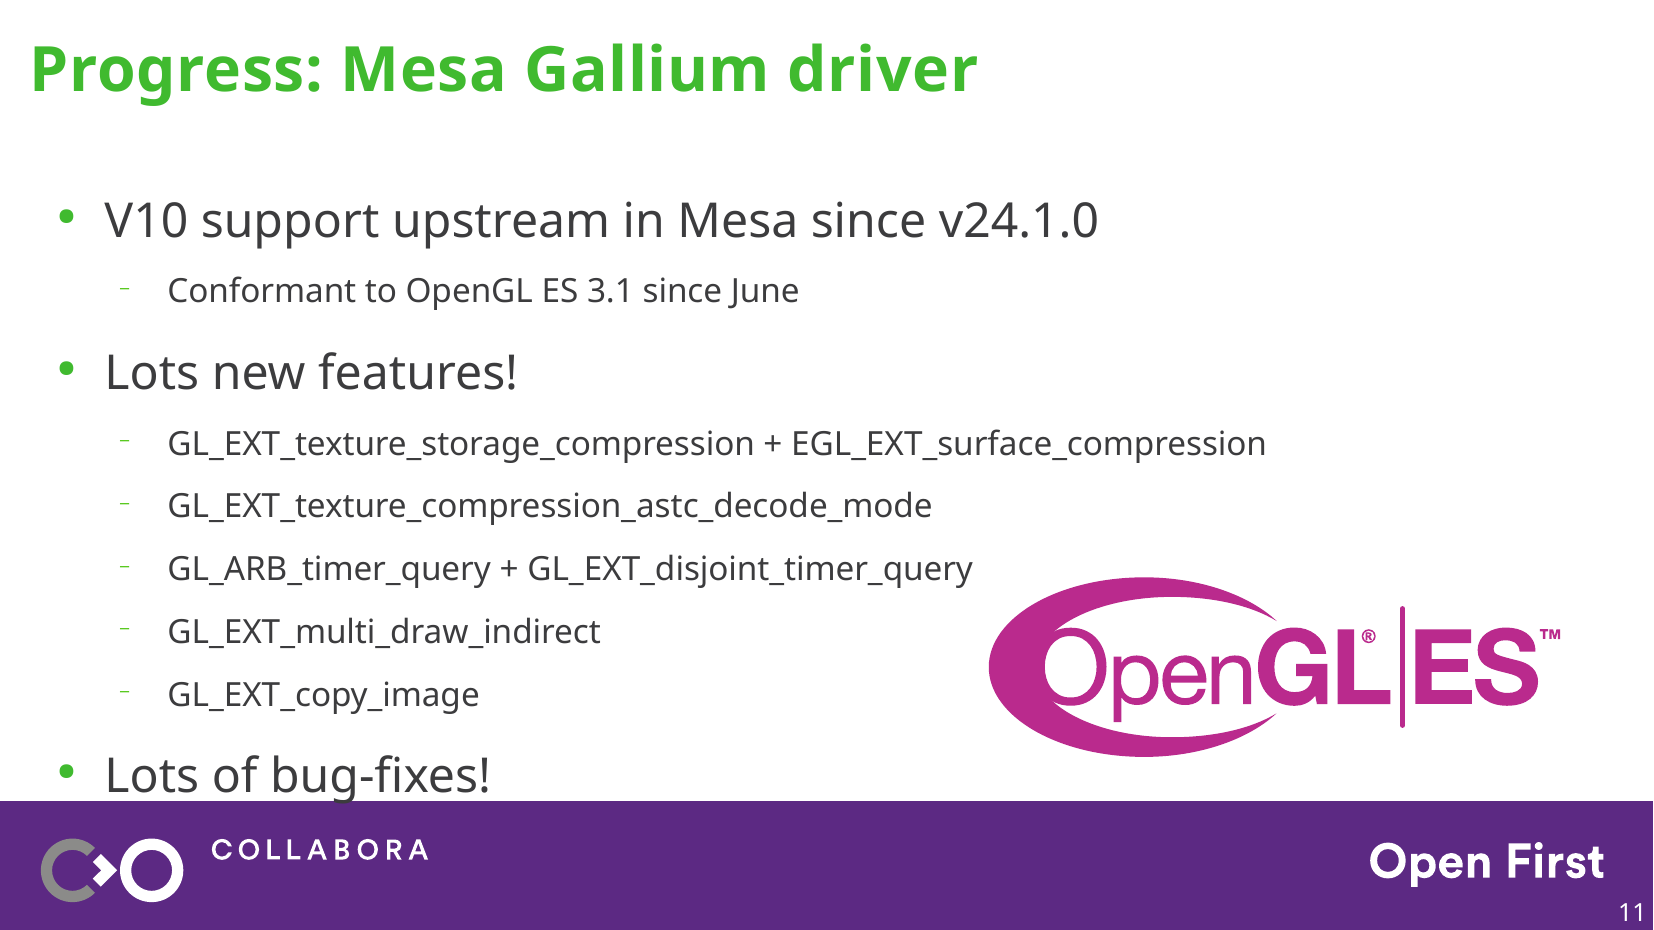

# Progress: Mesa Gallium driver
V10 support upstream in Mesa since v24.1.0
Conformant to OpenGL ES 3.1 since June
Lots new features!
GL_EXT_texture_storage_compression + EGL_EXT_surface_compression
GL_EXT_texture_compression_astc_decode_mode
GL_ARB_timer_query + GL_EXT_disjoint_timer_query
GL_EXT_multi_draw_indirect
GL_EXT_copy_image
Lots of bug-fixes!